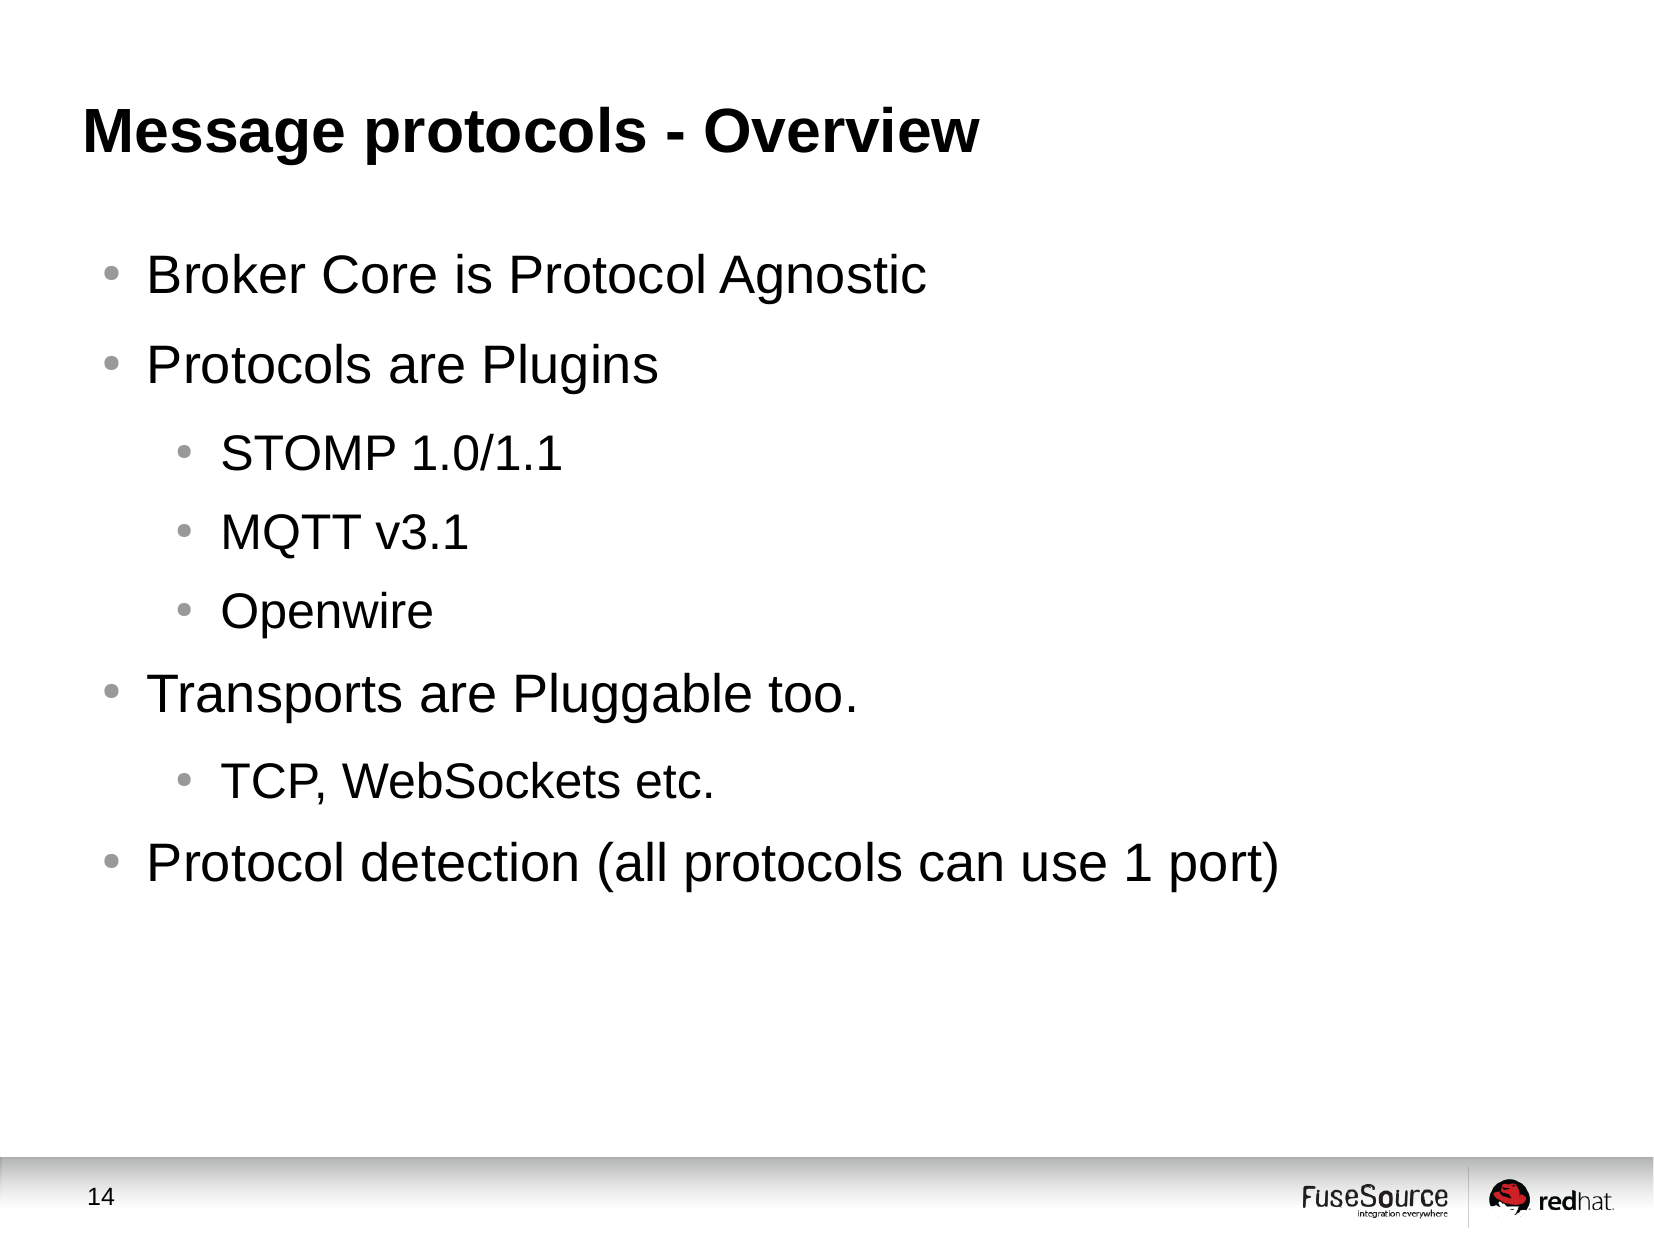

# Message protocols - Overview
Broker Core is Protocol Agnostic
Protocols are Plugins
STOMP 1.0/1.1
MQTT v3.1
Openwire
Transports are Pluggable too.
TCP, WebSockets etc.
Protocol detection (all protocols can use 1 port)